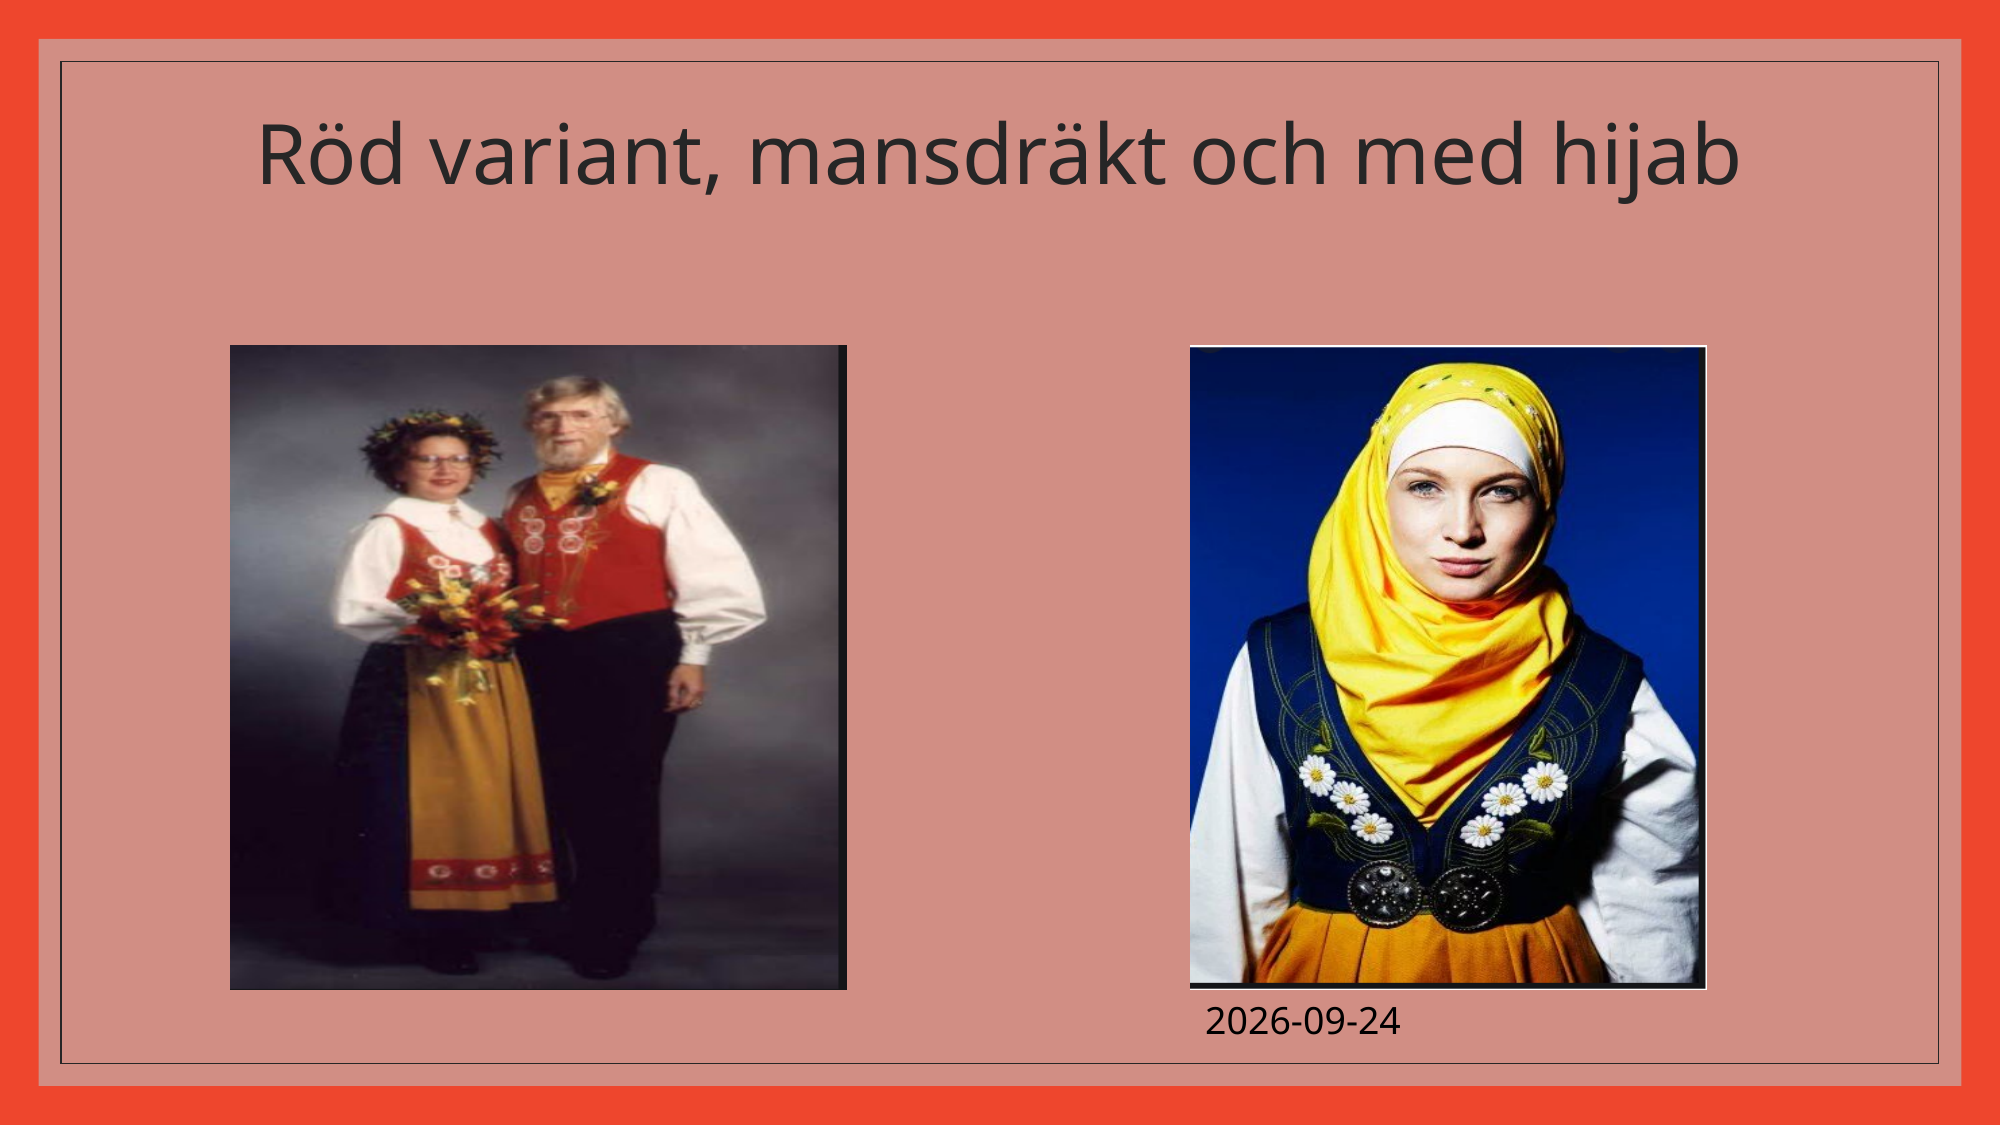

# Röd variant, mansdräkt och med hijab